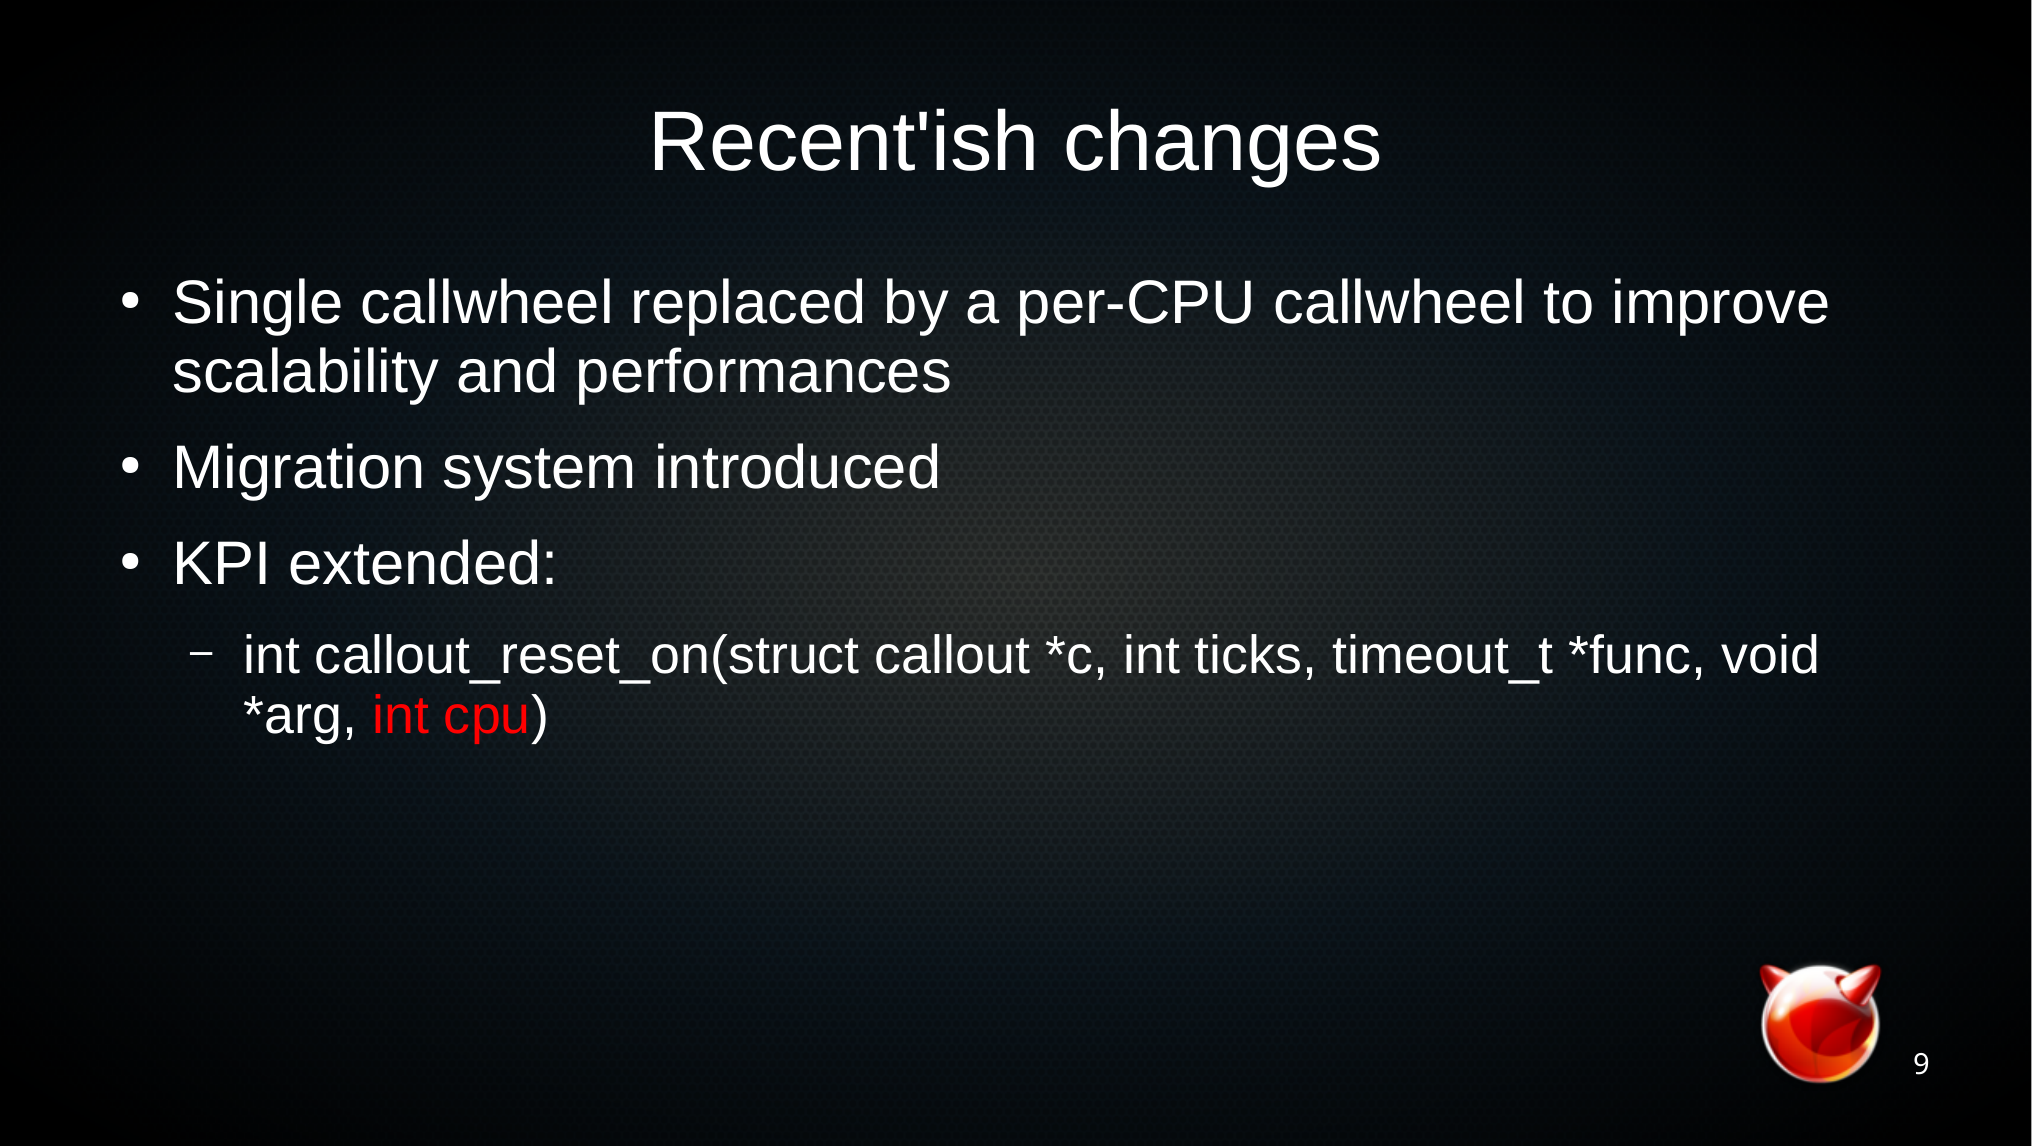

# Recent'ish changes
Single callwheel replaced by a per-CPU callwheel to improve scalability and performances
Migration system introduced
KPI extended:
int callout_reset_on(struct callout *c, int ticks, timeout_t *func, void *arg, int cpu)
9